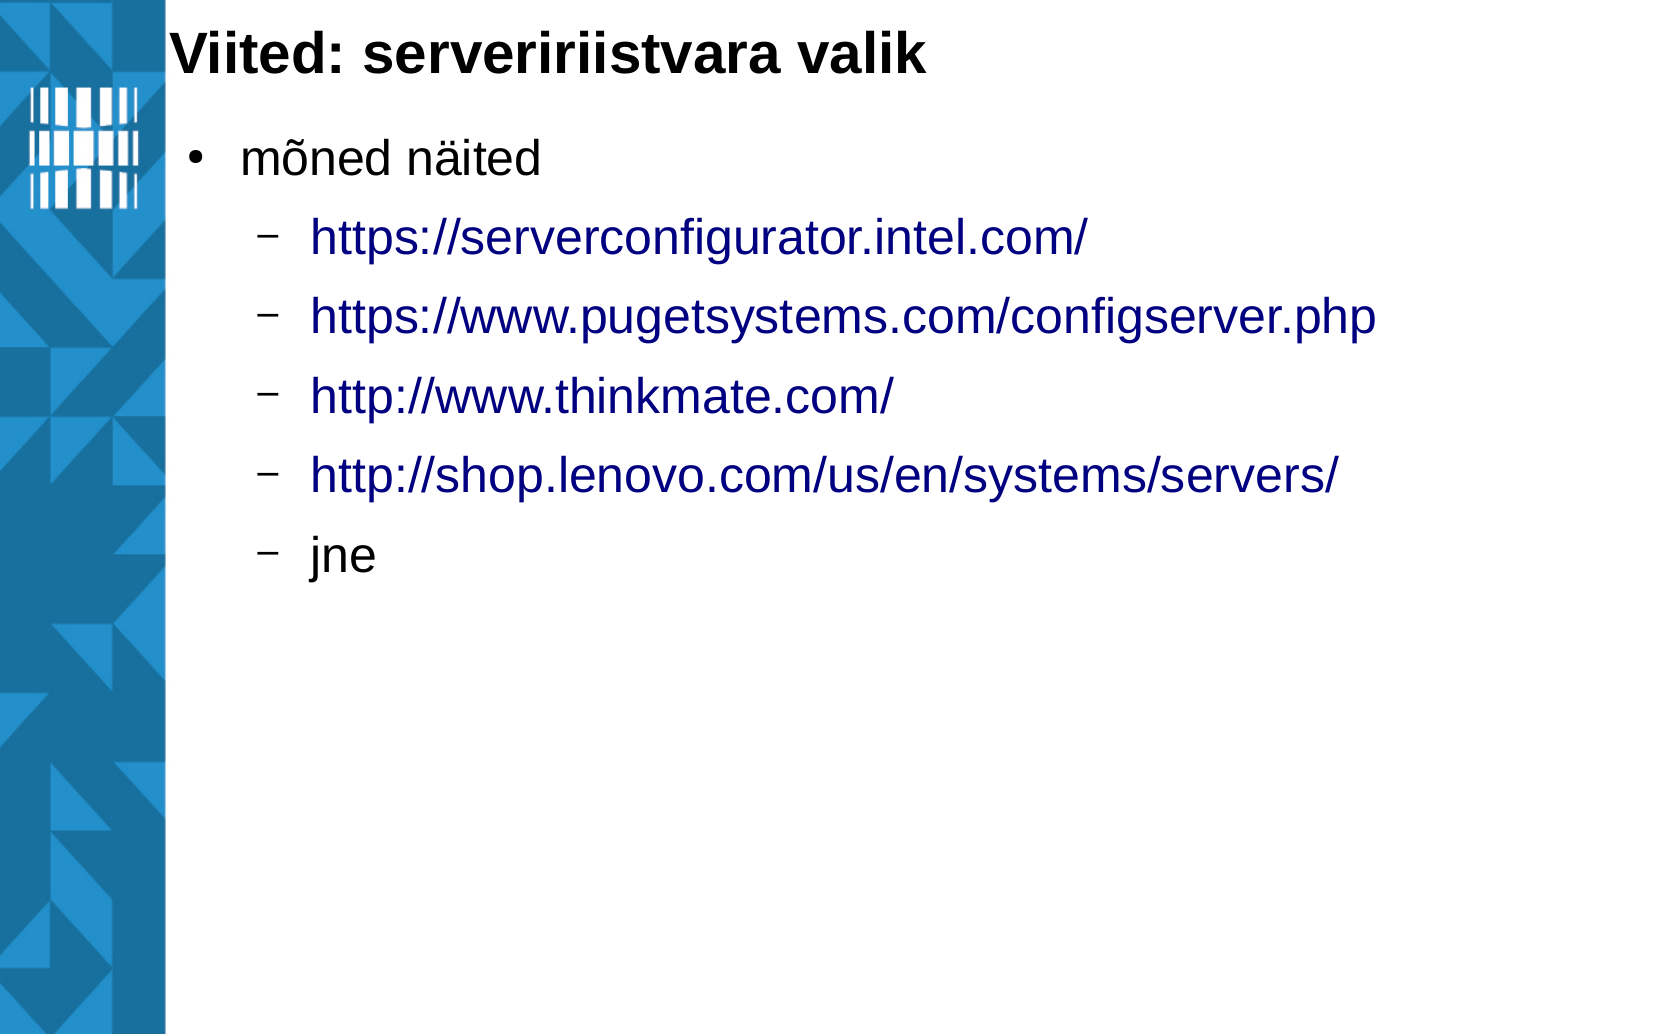

# Viited: serveririistvara valik
mõned näited
https://serverconfigurator.intel.com/
https://www.pugetsystems.com/configserver.php
http://www.thinkmate.com/
http://shop.lenovo.com/us/en/systems/servers/
jne